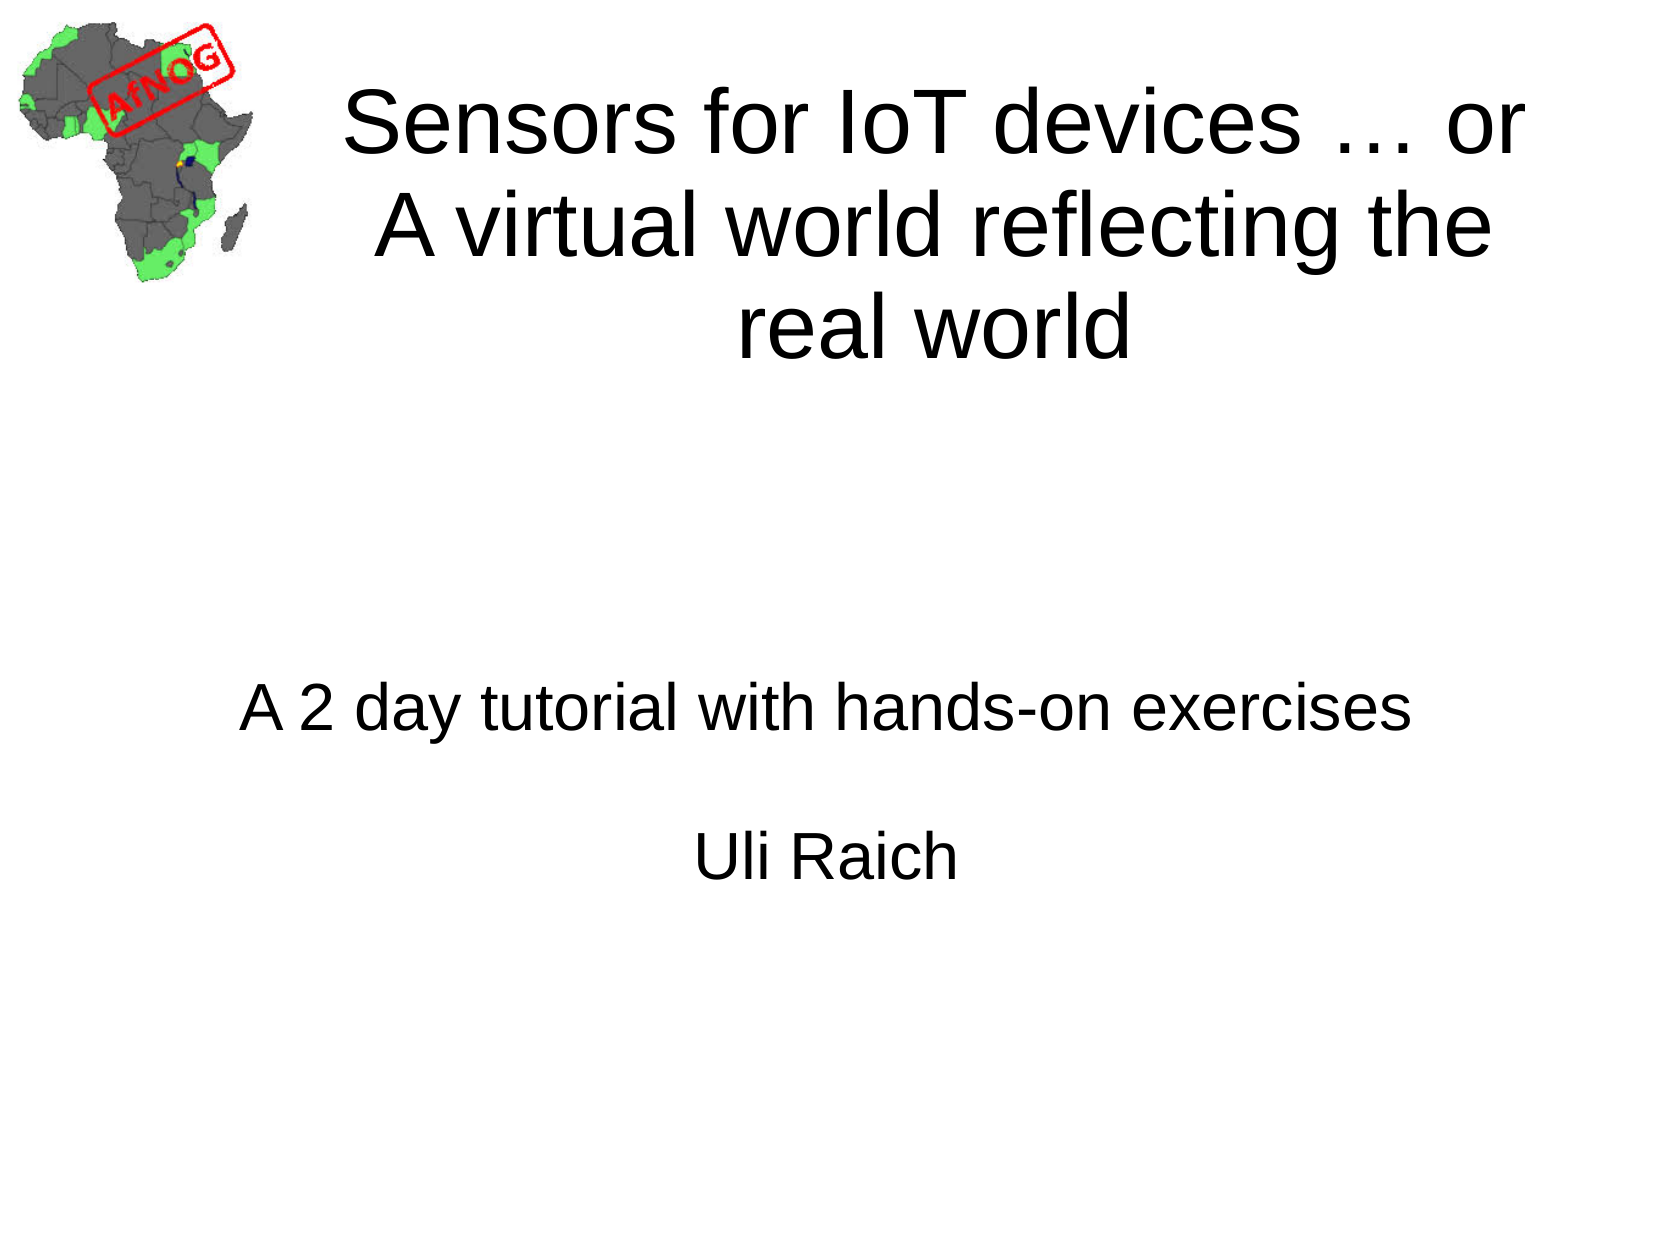

# Sensors for IoT devices … or A virtual world reflecting the real world
A 2 day tutorial with hands-on exercises
Uli Raich